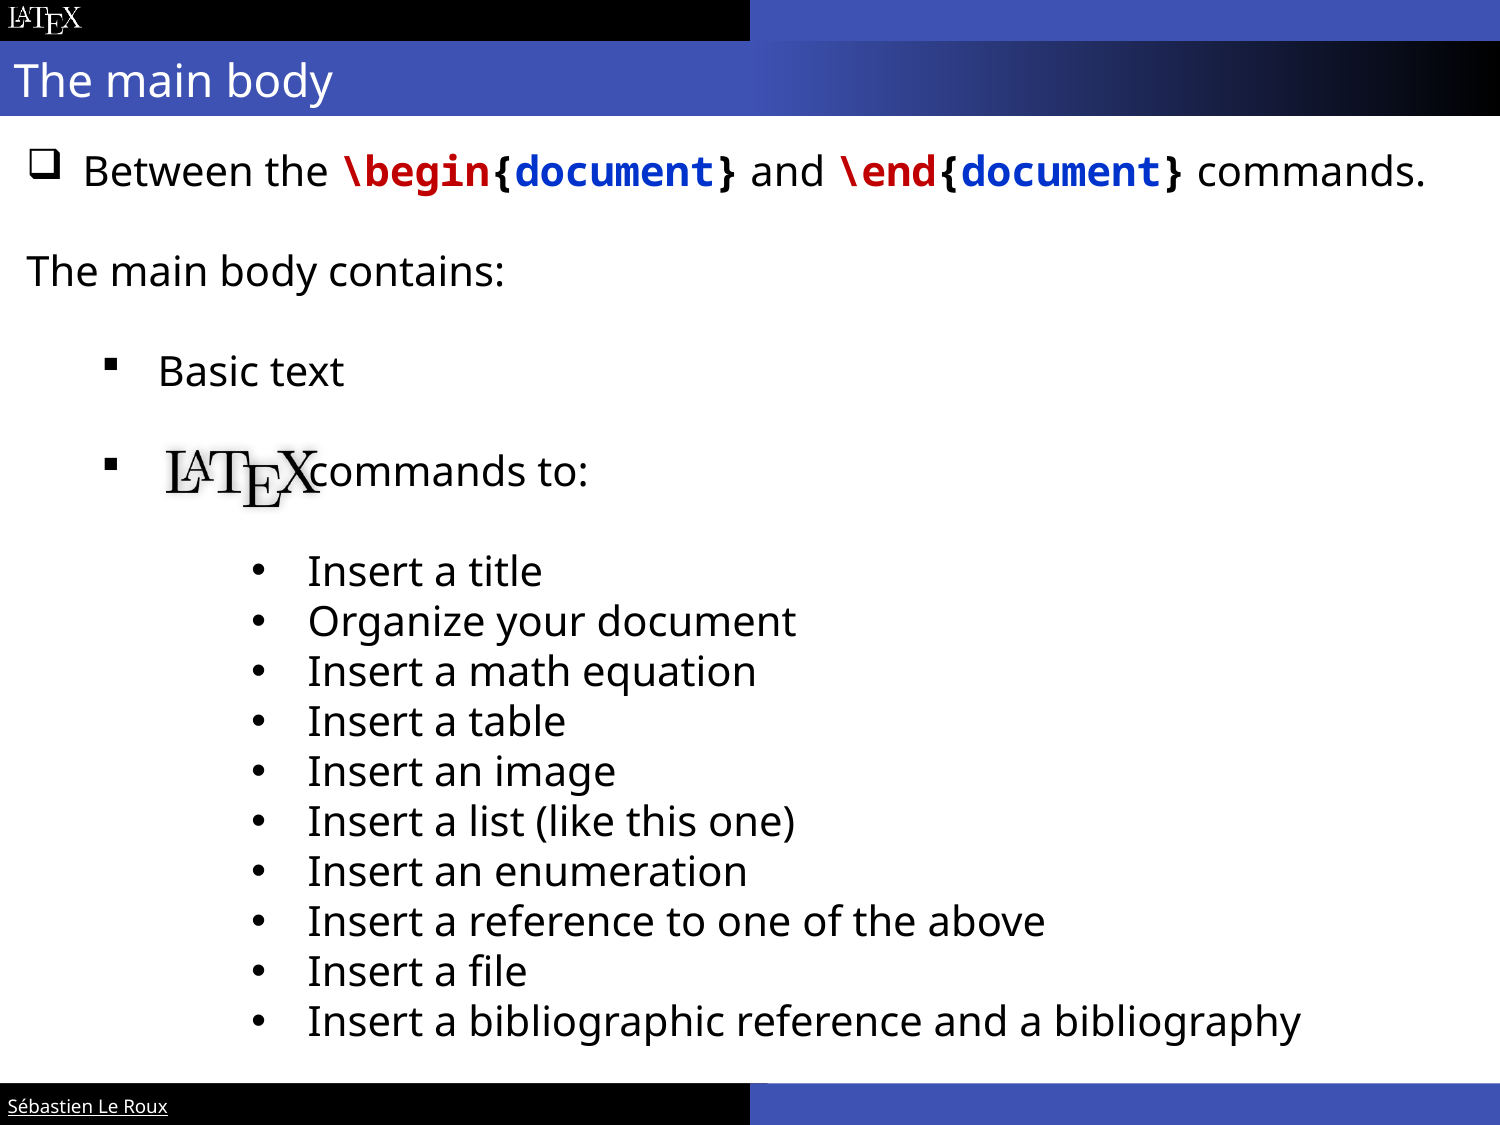

# The main body
Between the \begin{document} and \end{document} commands.
The main body contains:
Basic text
 commands to:
Insert a title
Organize your document
Insert a math equation
Insert a table
Insert an image
Insert a list (like this one)
Insert an enumeration
Insert a reference to one of the above
Insert a file
Insert a bibliographic reference and a bibliography